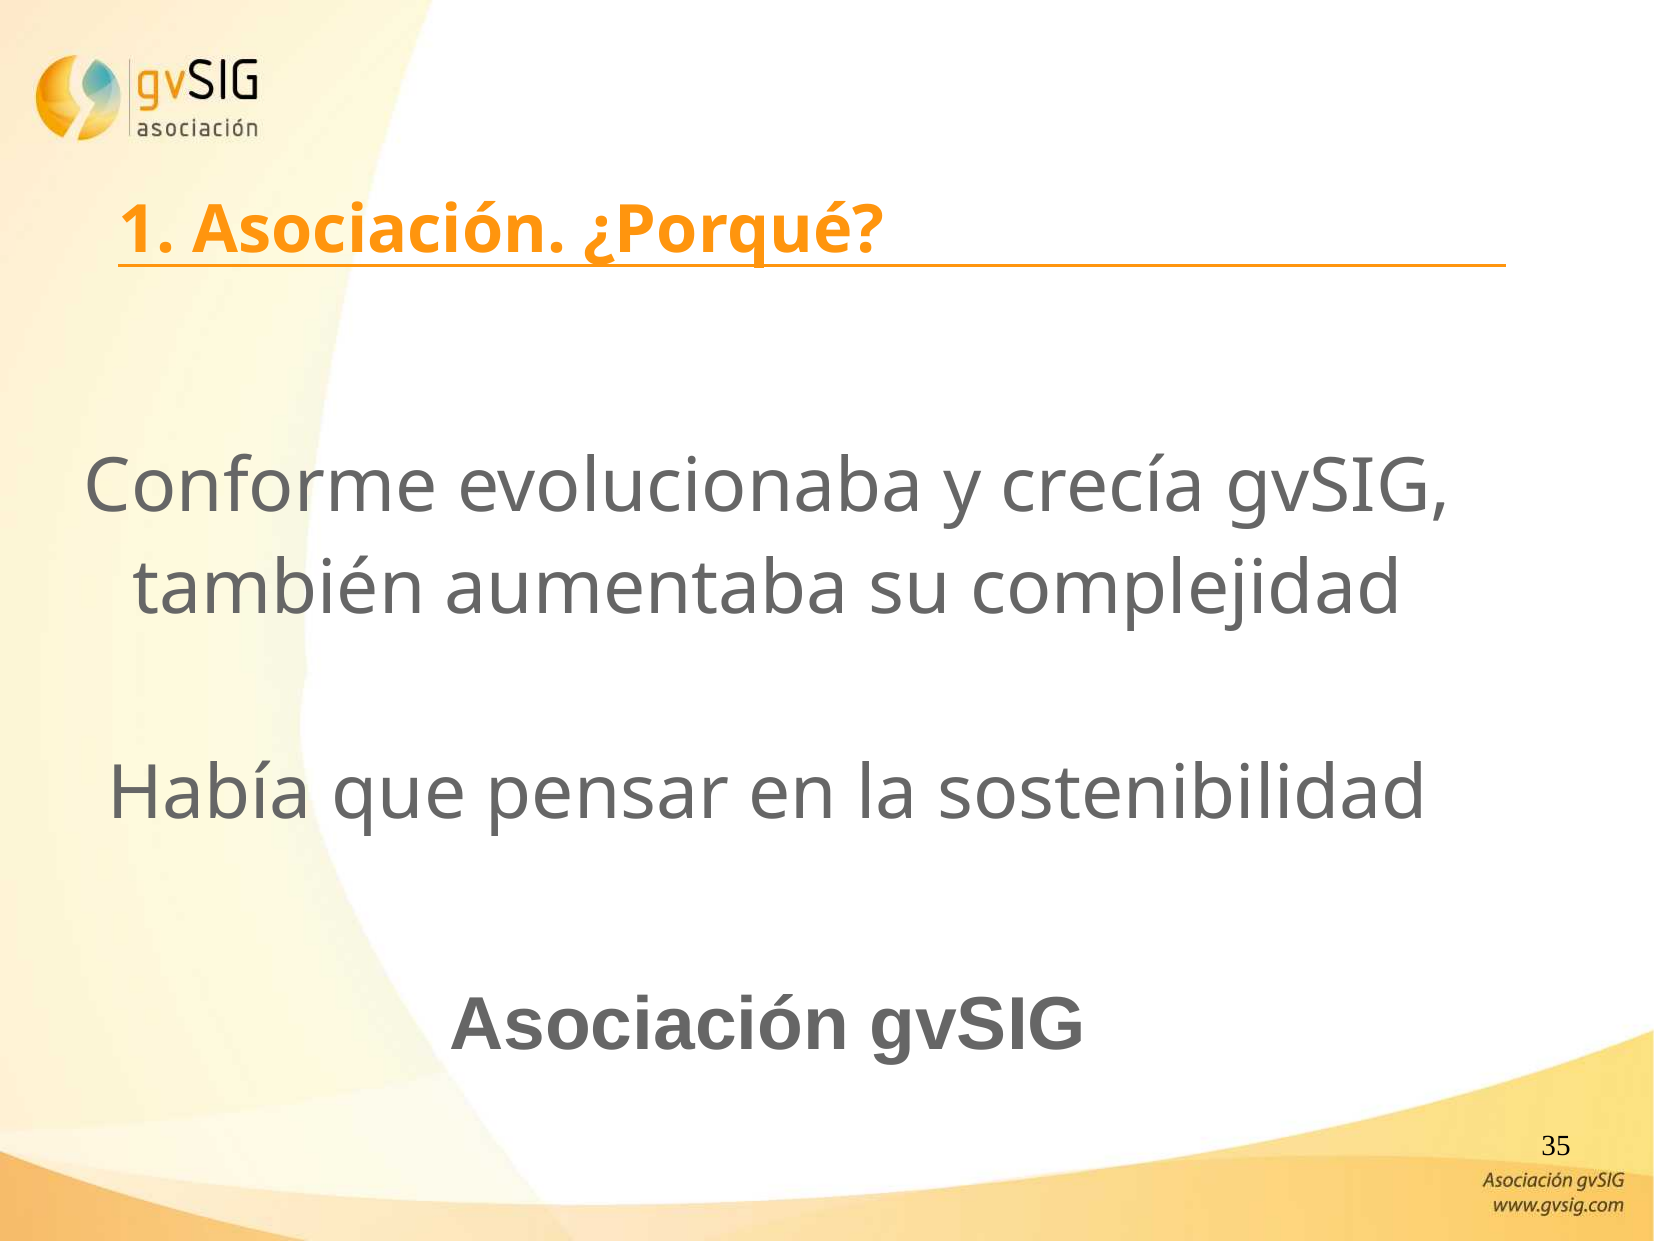

# 1. Asociación. ¿Porqué?
Conforme evolucionaba y crecía gvSIG, también aumentaba su complejidad
Había que pensar en la sostenibilidad
Asociación gvSIG
35